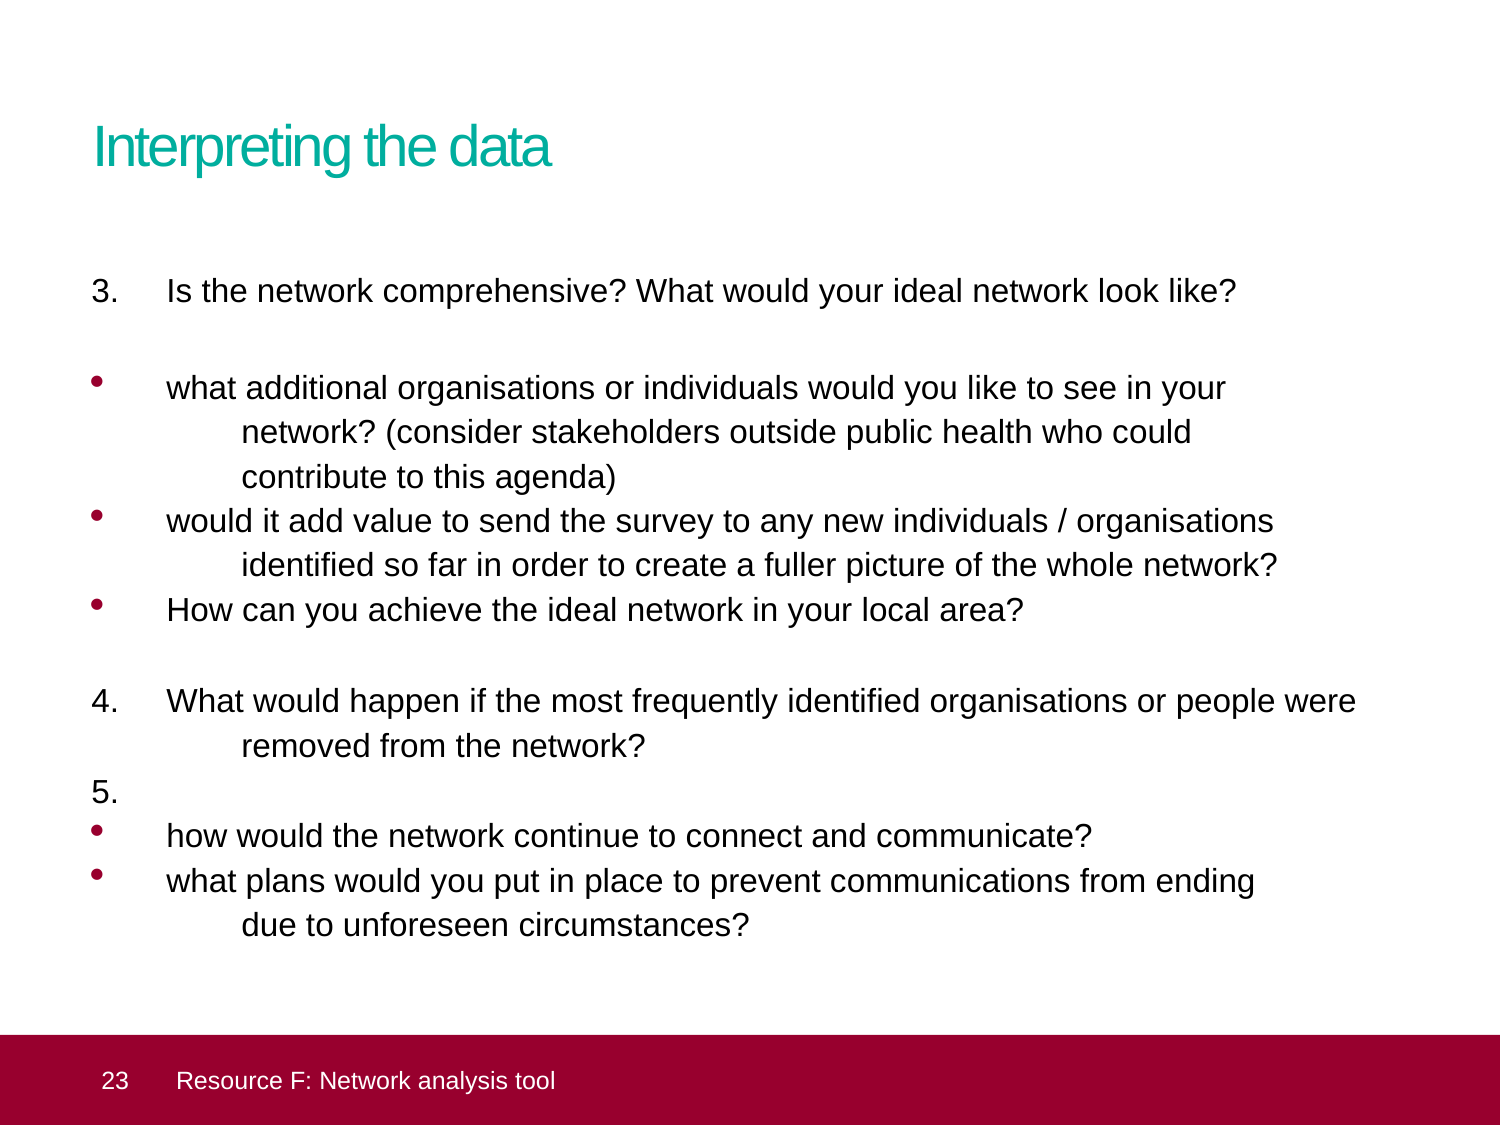

Interpreting the data
# Is the network comprehensive? What would your ideal network look like?
what additional organisations or individuals would you like to see in your network? (consider stakeholders outside public health who could contribute to this agenda)
would it add value to send the survey to any new individuals / organisations identified so far in order to create a fuller picture of the whole network?
How can you achieve the ideal network in your local area?
What would happen if the most frequently identified organisations or people were removed from the network?
how would the network continue to connect and communicate?
what plans would you put in place to prevent communications from ending due to unforeseen circumstances?
Resource F: Network analysis tool